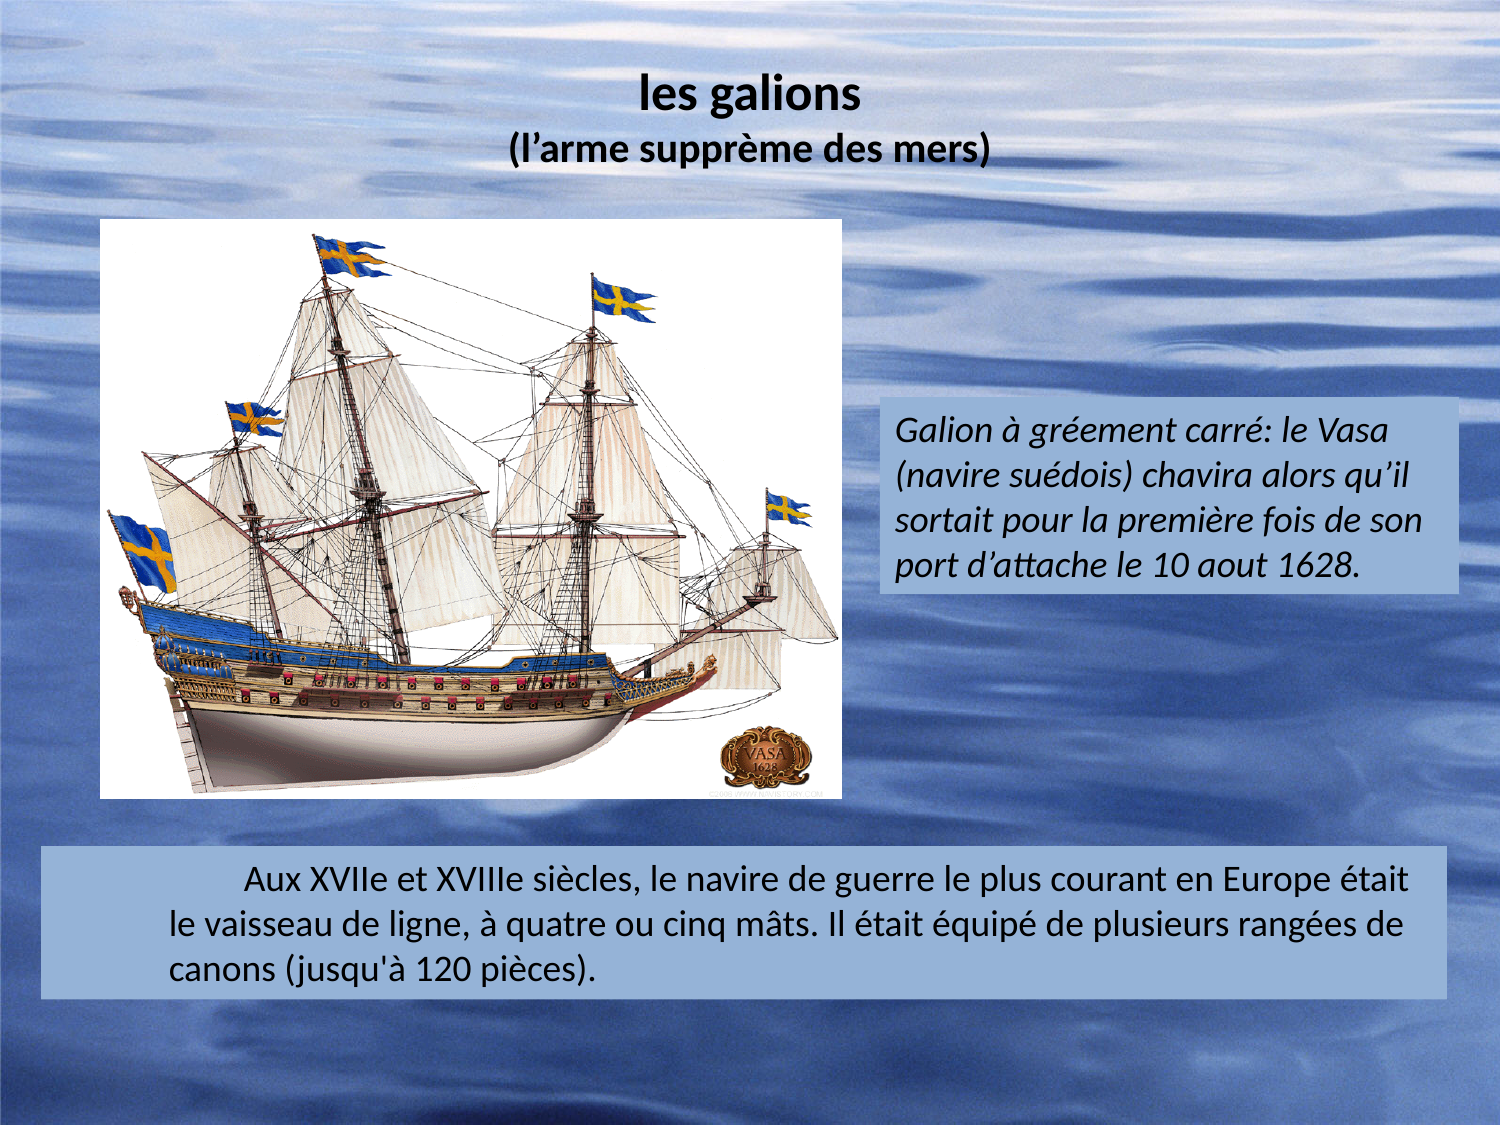

# les galions (l’arme supprème des mers)
Galion à gréement carré: le Vasa (navire suédois) chavira alors qu’il sortait pour la première fois de son port d’attache le 10 aout 1628.
	Aux XVIIe et XVIIIe siècles, le navire de guerre le plus courant en Europe était le vaisseau de ligne, à quatre ou cinq mâts. Il était équipé de plusieurs rangées de canons (jusqu'à 120 pièces).